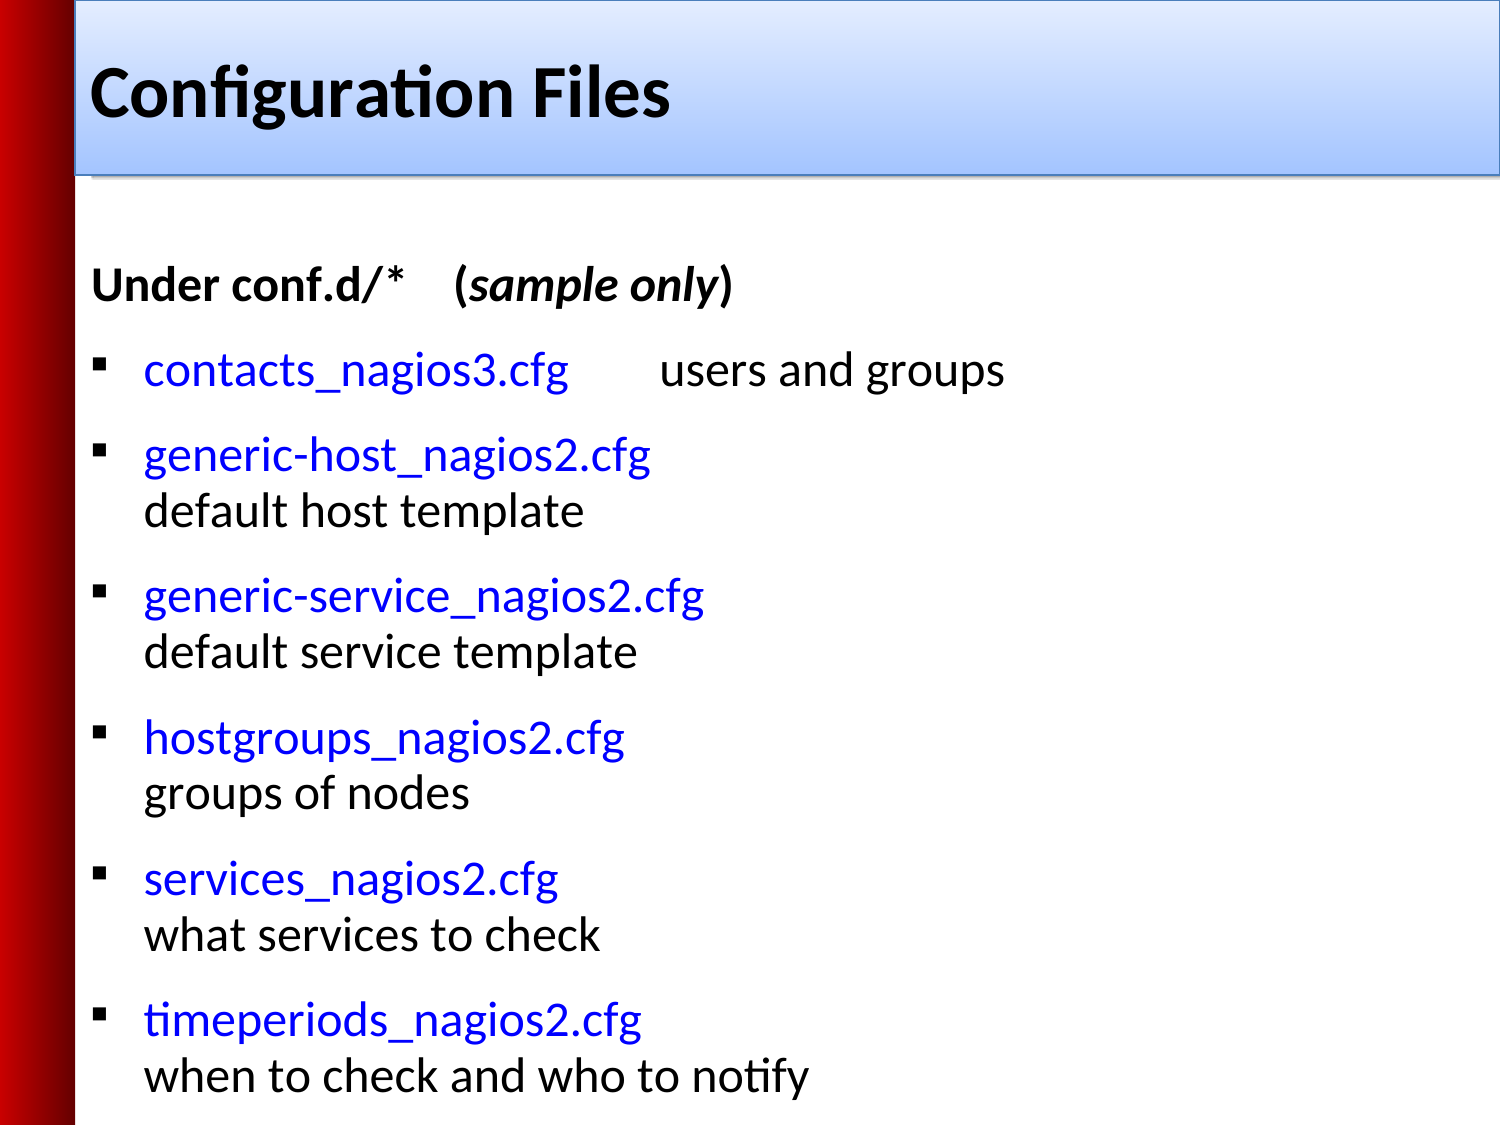

Configuration Files
Under conf.d/* (sample only)
contacts_nagios3.cfg		users and groups
generic-host_nagios2.cfg
default host template‏
generic-service_nagios2.cfg
default service template
hostgroups_nagios2.cfg
groups of nodes
services_nagios2.cfg
what services to check
timeperiods_nagios2.cfg
when to check and who to notify